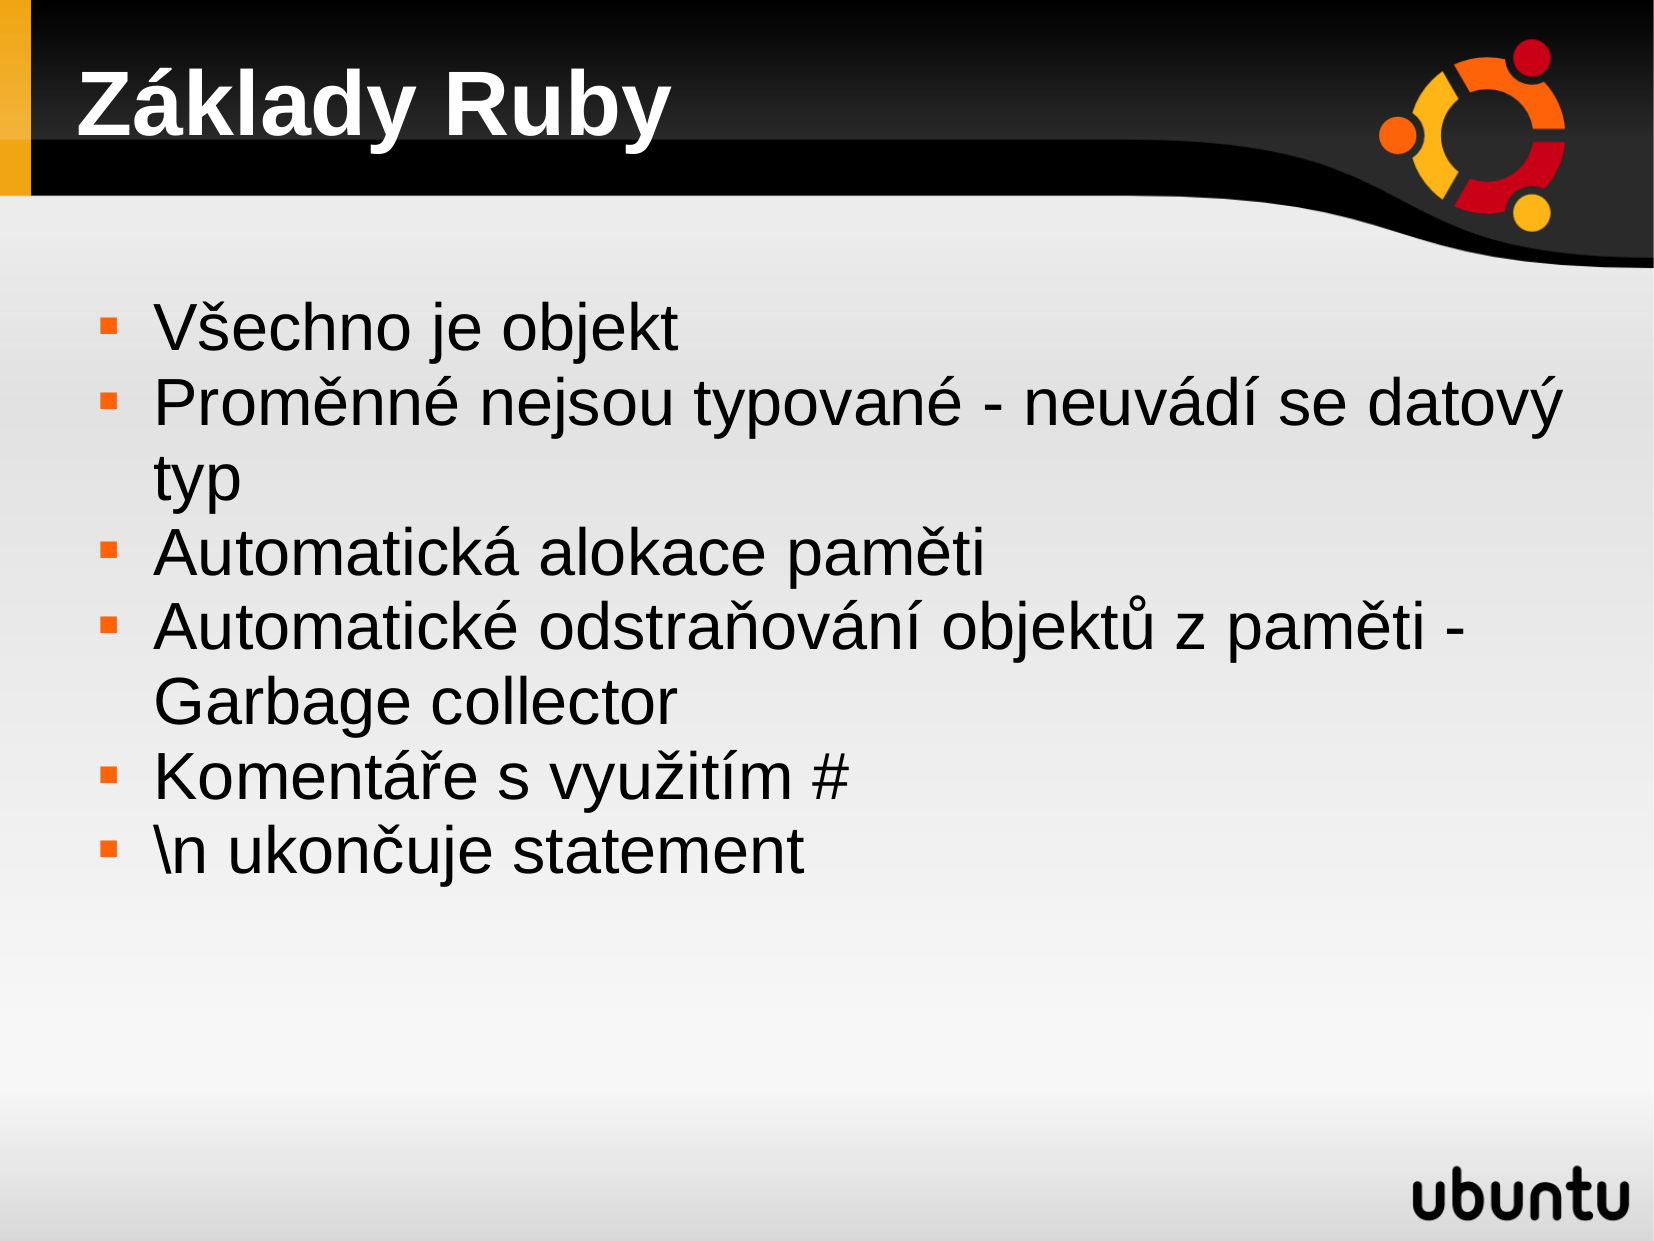

# Základy Ruby
Všechno je objekt
Proměnné nejsou typované - neuvádí se datový typ
Automatická alokace paměti
Automatické odstraňování objektů z paměti - Garbage collector
Komentáře s využitím #
\n ukončuje statement